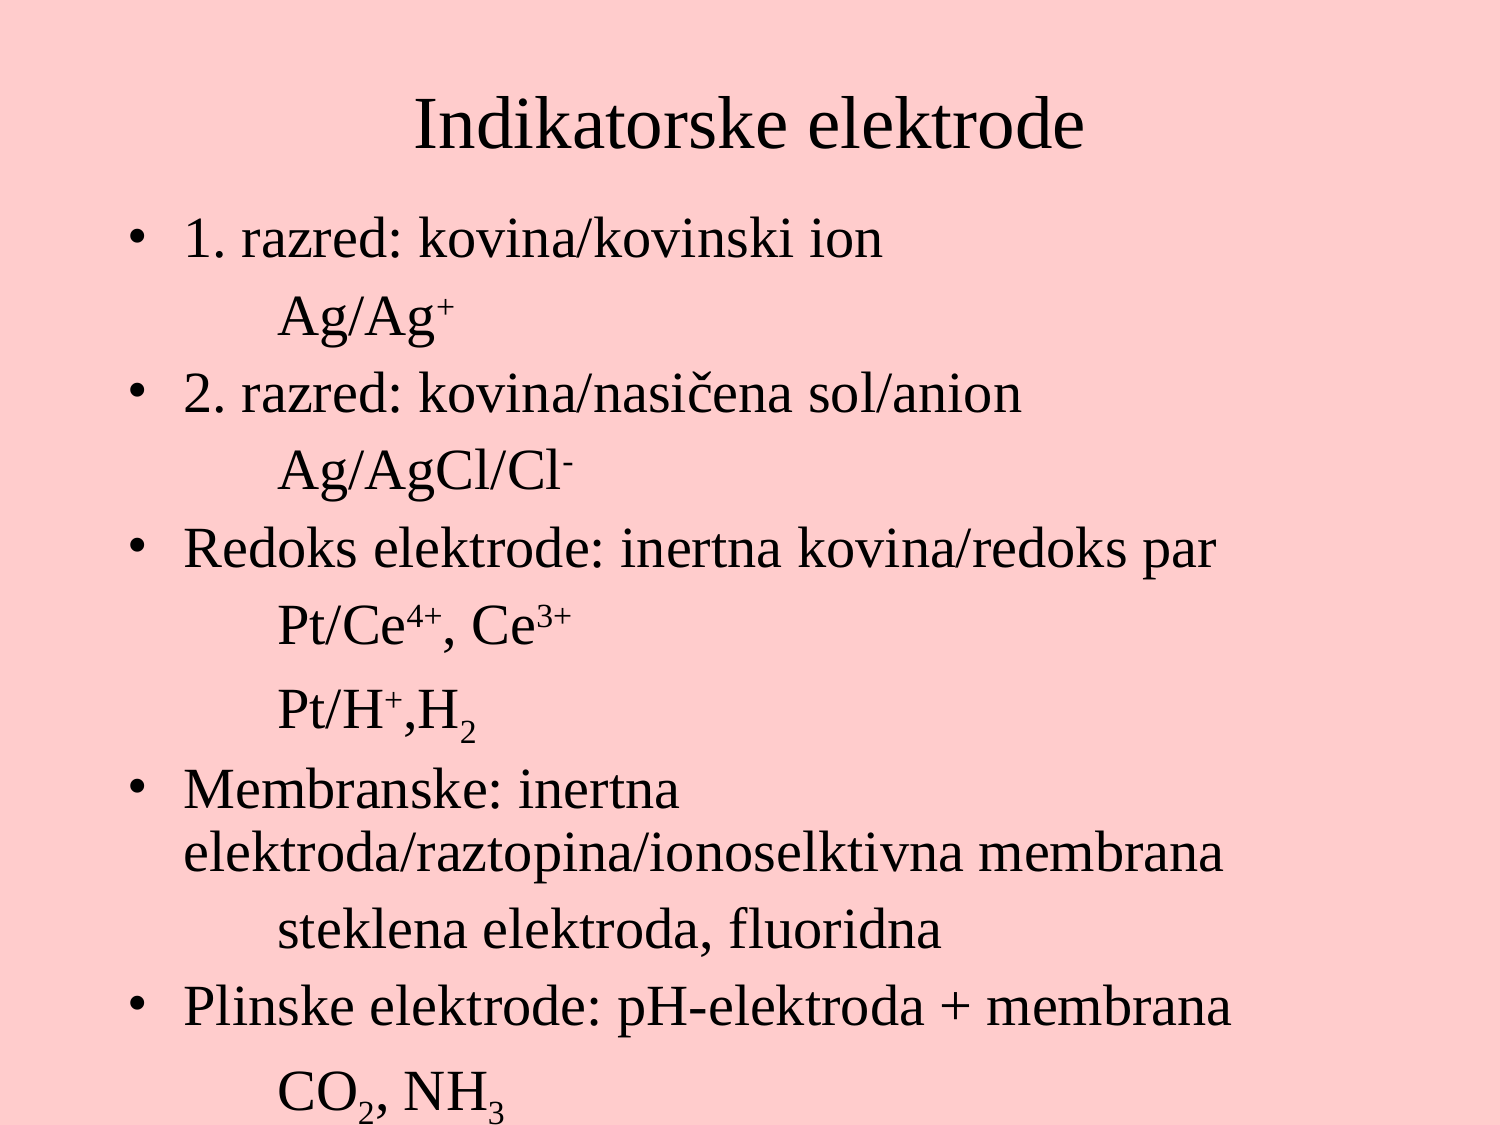

# Indikatorske elektrode
1. razred: kovina/kovinski ion
		Ag/Ag+
2. razred: kovina/nasičena sol/anion
		Ag/AgCl/Cl-
Redoks elektrode: inertna kovina/redoks par
		Pt/Ce4+, Ce3+
		Pt/H+,H2
Membranske: inertna 	elektroda/raztopina/ionoselktivna membrana
		steklena elektroda, fluoridna
Plinske elektrode: pH-elektroda + membrana
		CO2, NH3